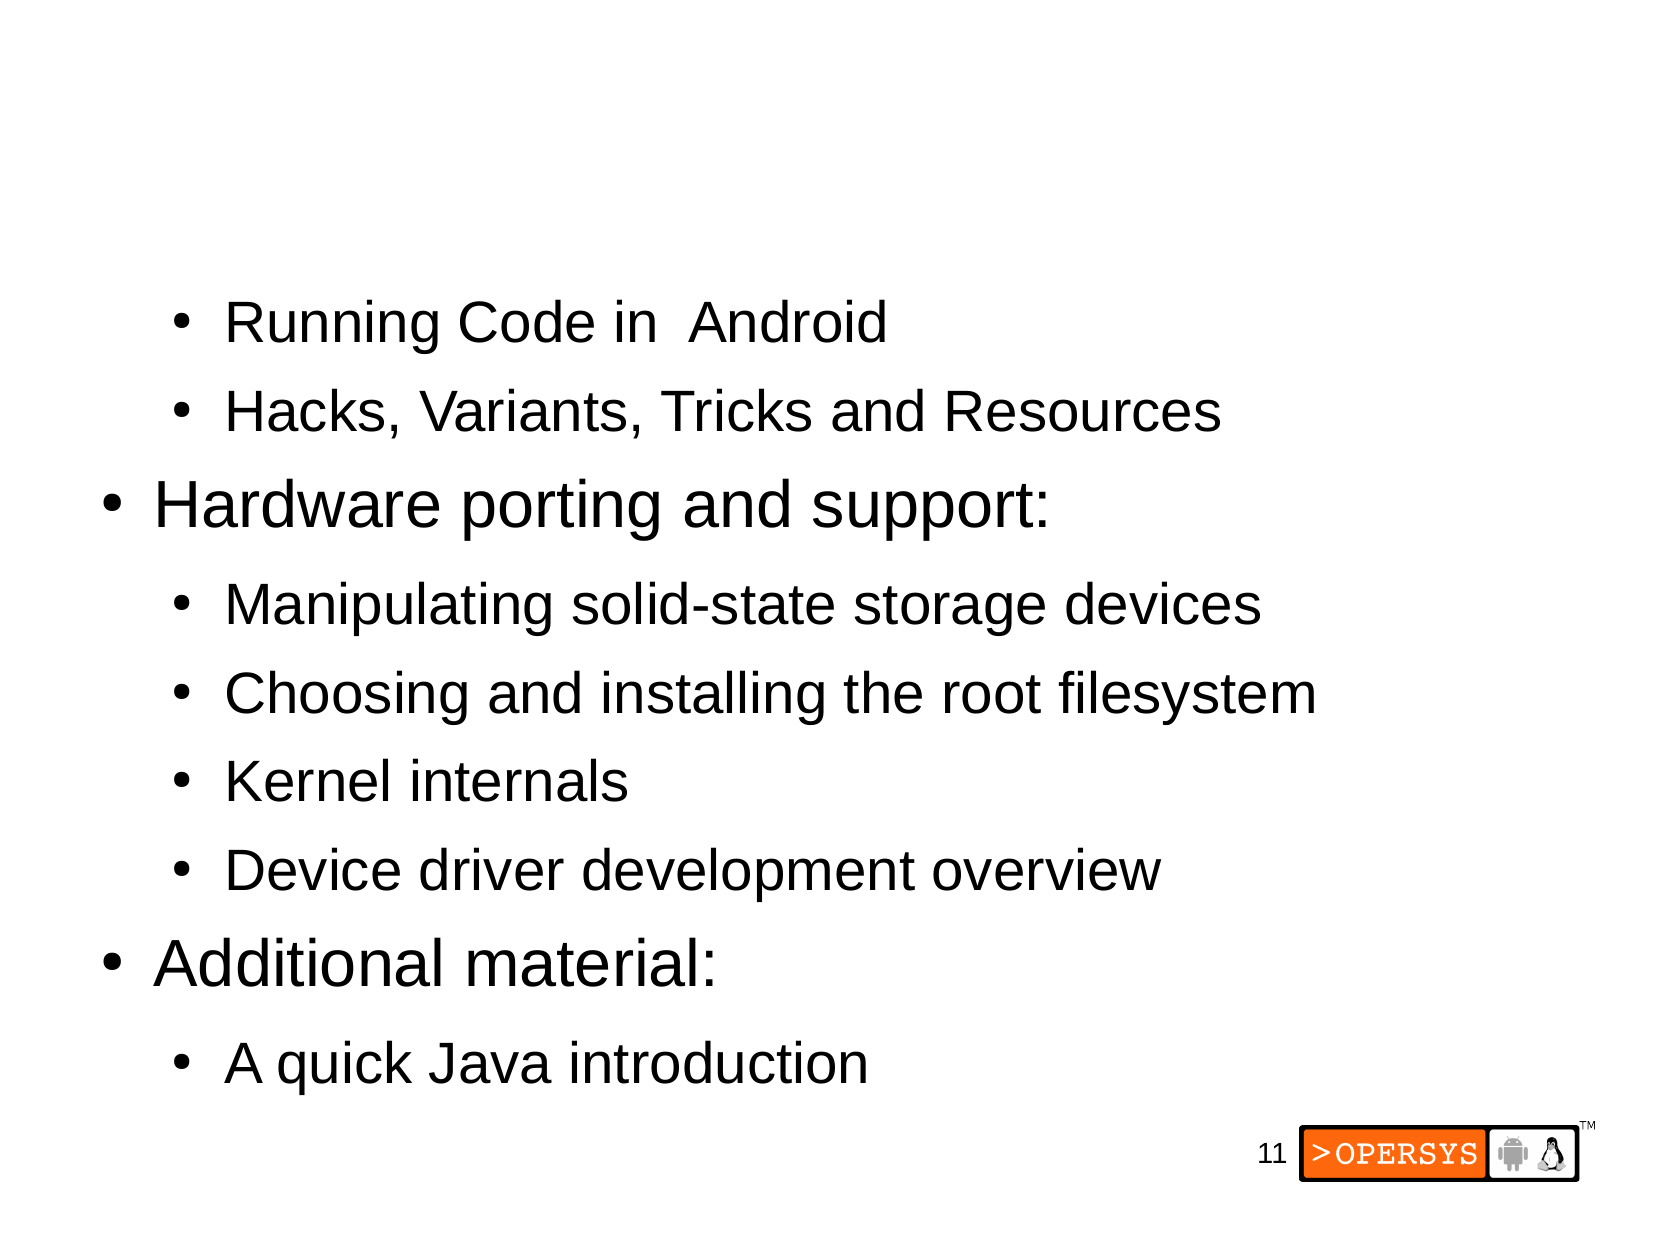

# Running Code in Android
Hacks, Variants, Tricks and Resources
Hardware porting and support:
Manipulating solid-state storage devices
Choosing and installing the root filesystem
Kernel internals
Device driver development overview
Additional material:
A quick Java introduction